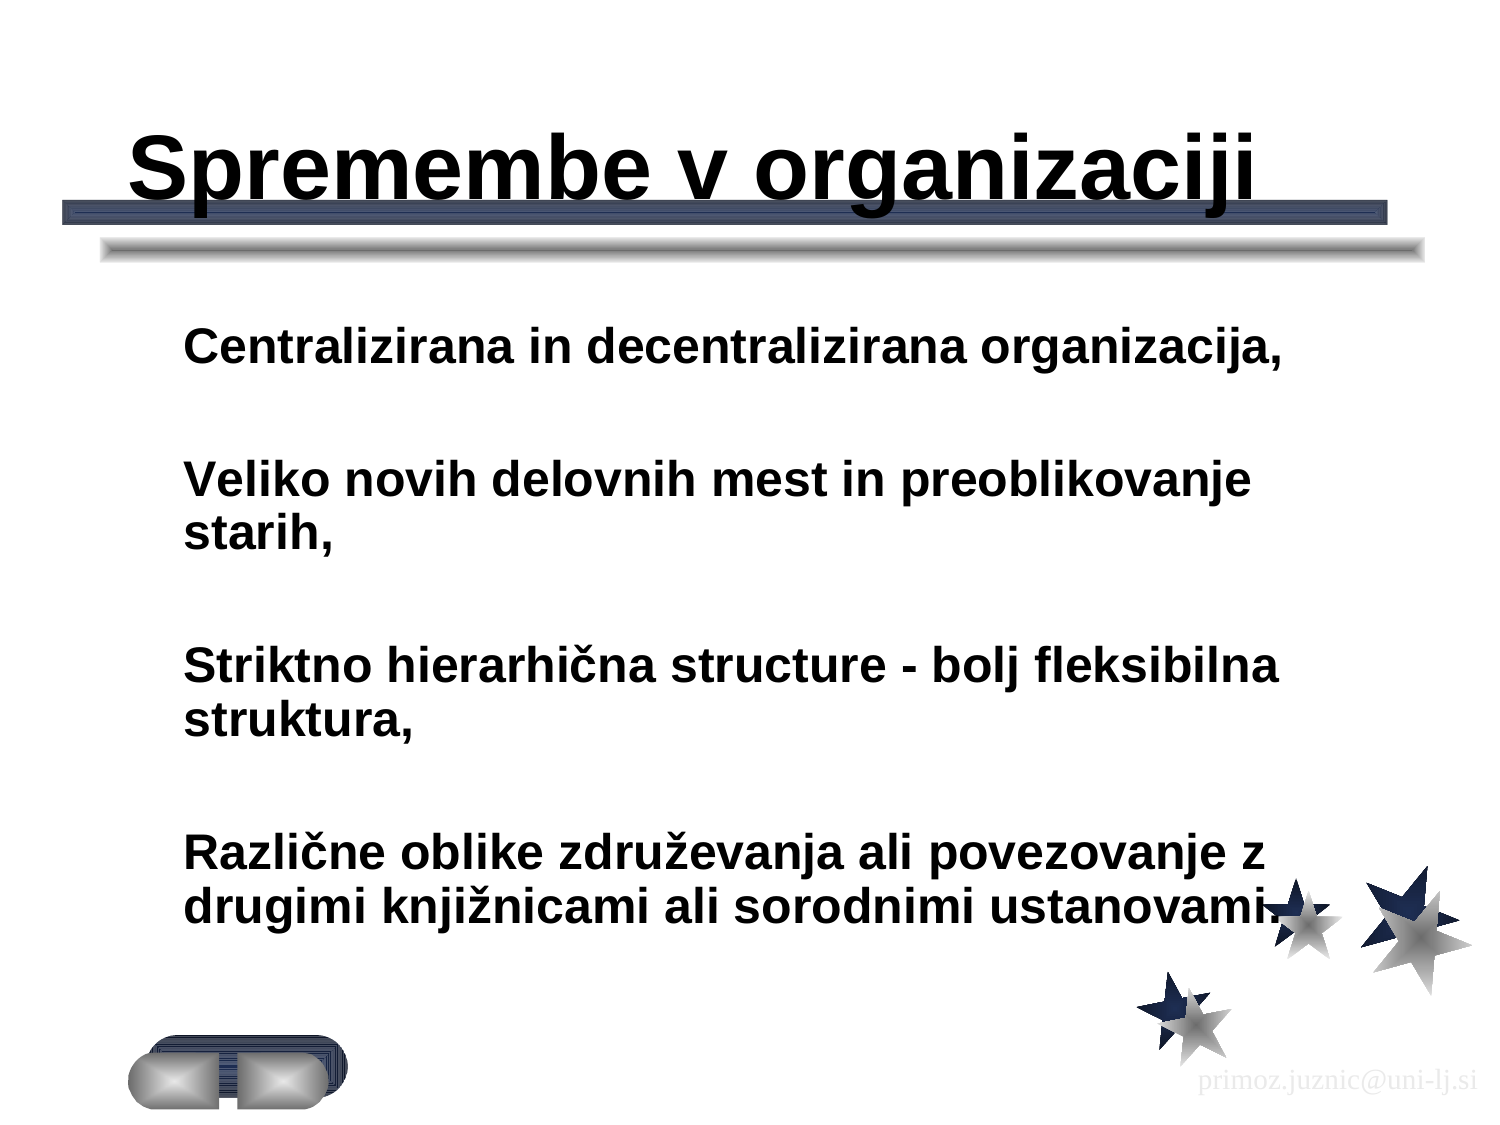

# Spremembe v organizaciji
Centralizirana in decentralizirana organizacija,
Veliko novih delovnih mest in preoblikovanje starih,
Striktno hierarhična structure - bolj fleksibilna struktura,
Različne oblike združevanja ali povezovanje z drugimi knjižnicami ali sorodnimi ustanovami.